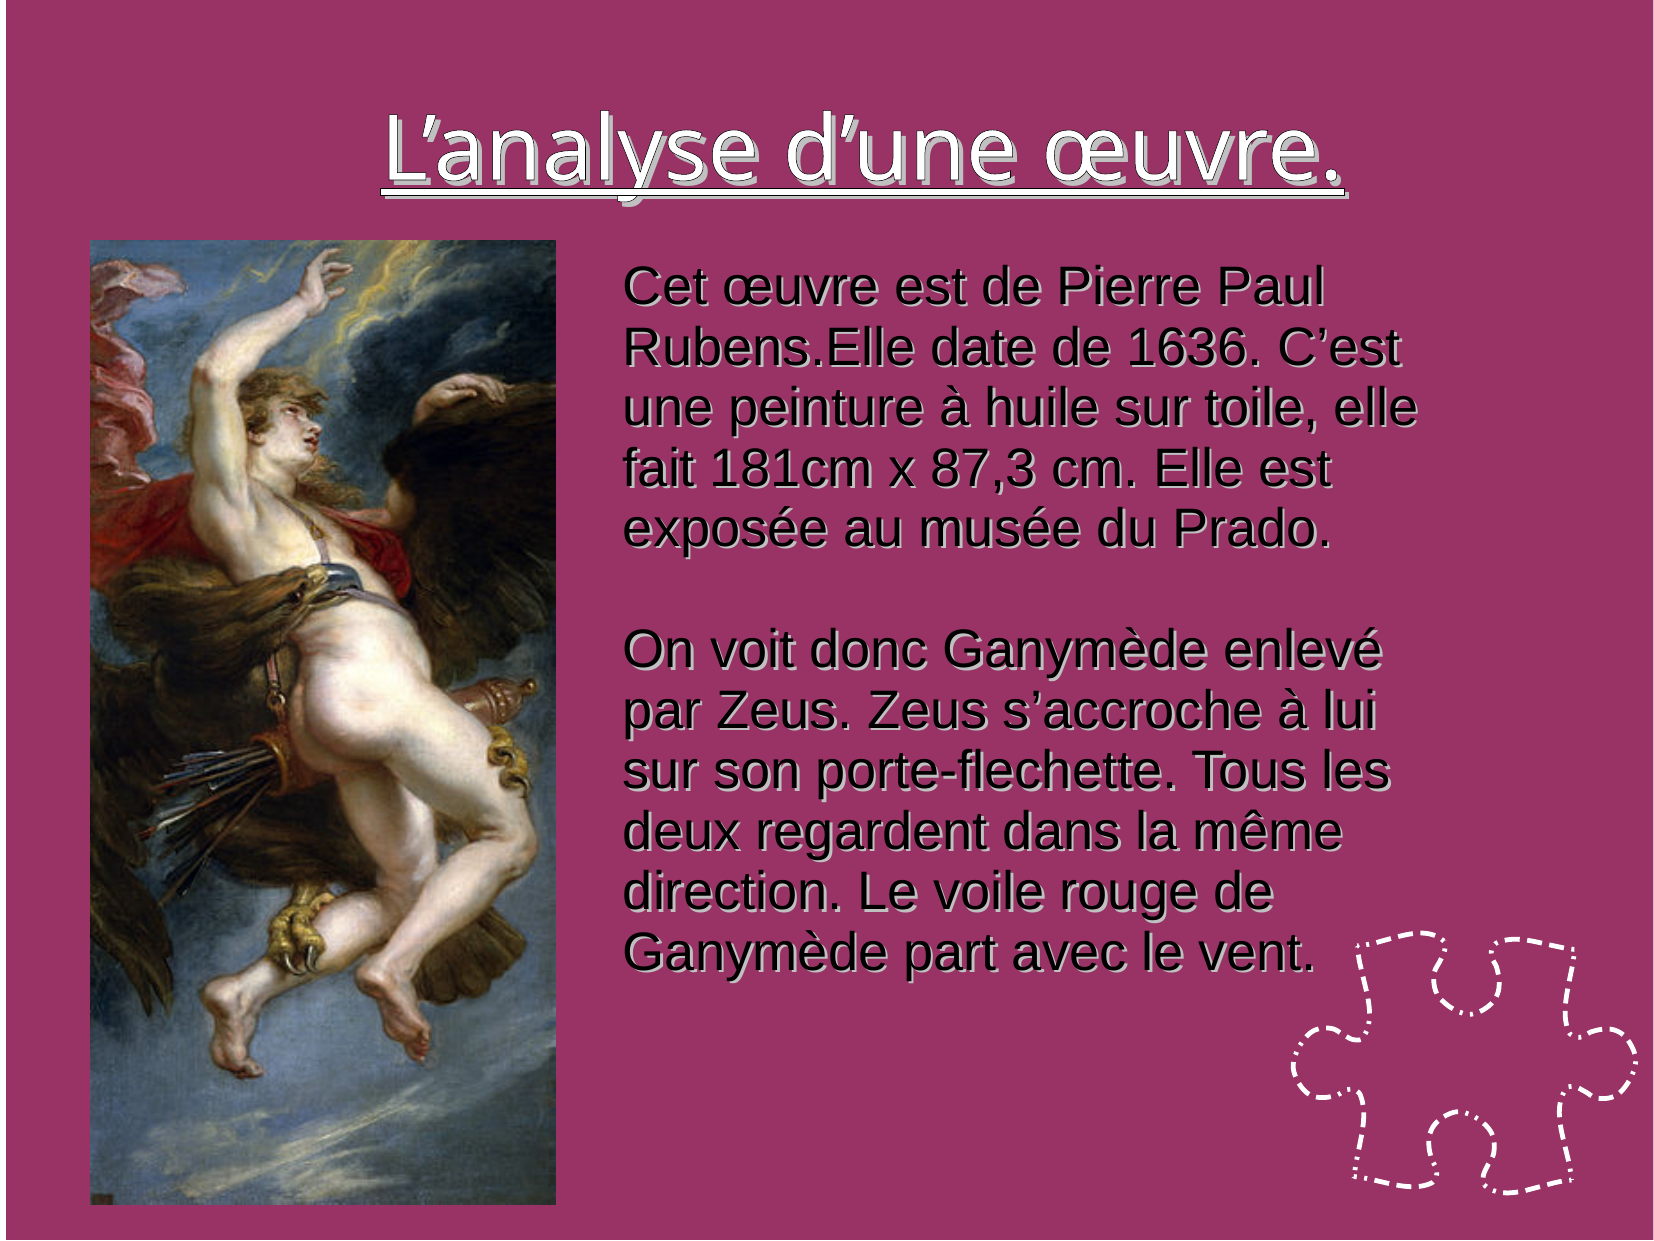

# L’analyse d’une œuvre.
Cet œuvre est de Pierre Paul Rubens.Elle date de 1636. C’est une peinture à huile sur toile, elle fait 181cm x 87,3 cm. Elle est exposée au musée du Prado.
On voit donc Ganymède enlevé par Zeus. Zeus s’accroche à lui sur son porte-flechette. Tous les deux regardent dans la même direction. Le voile rouge de Ganymède part avec le vent.